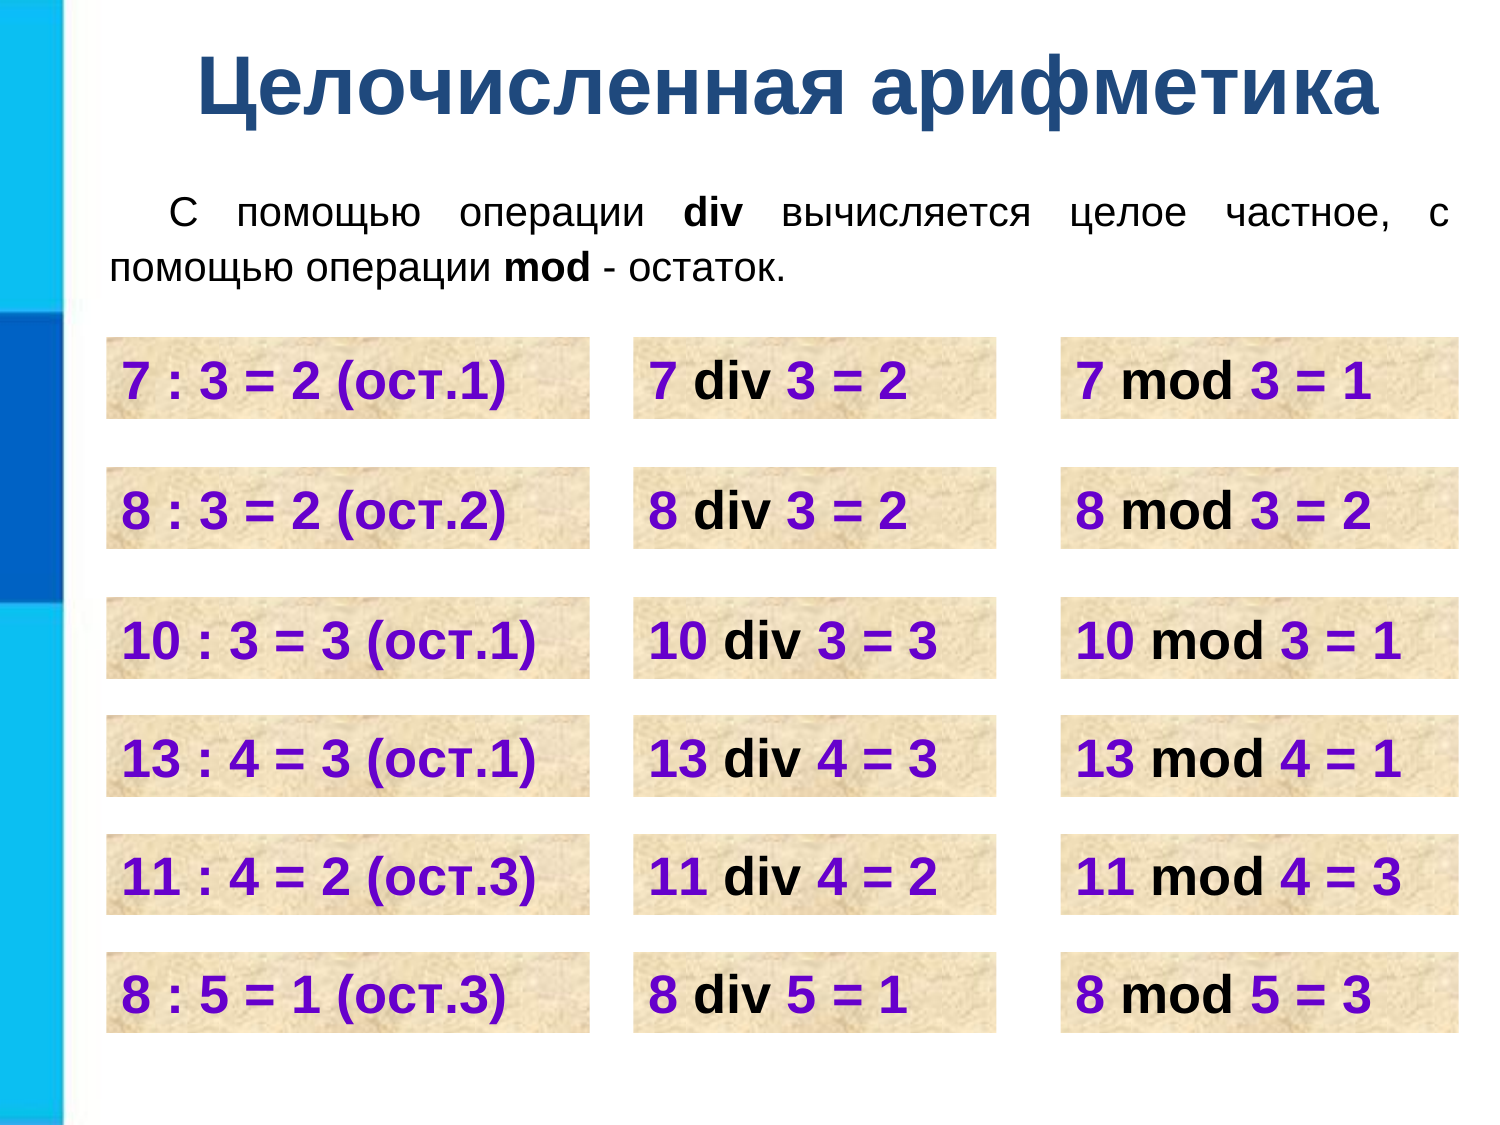

Целочисленная арифметика
С помощью операции div вычисляется целое частное, с помощью операции mod - остаток.
7 : 3 = 2 (ост.1)
7 div 3 = 2
7 mod 3 = 1
8 : 3 = 2 (ост.2)
8 div 3 = 2
8 mod 3 = 2
10 : 3 = 3 (ост.1)
10 div 3 = 3
10 mod 3 = 1
13 : 4 = 3 (ост.1)
13 div 4 = 3
13 mod 4 = 1
11 : 4 = 2 (ост.3)
11 div 4 = 2
11 mod 4 = 3
8 : 5 = 1 (ост.3)
8 div 5 = 1
8 mod 5 = 3